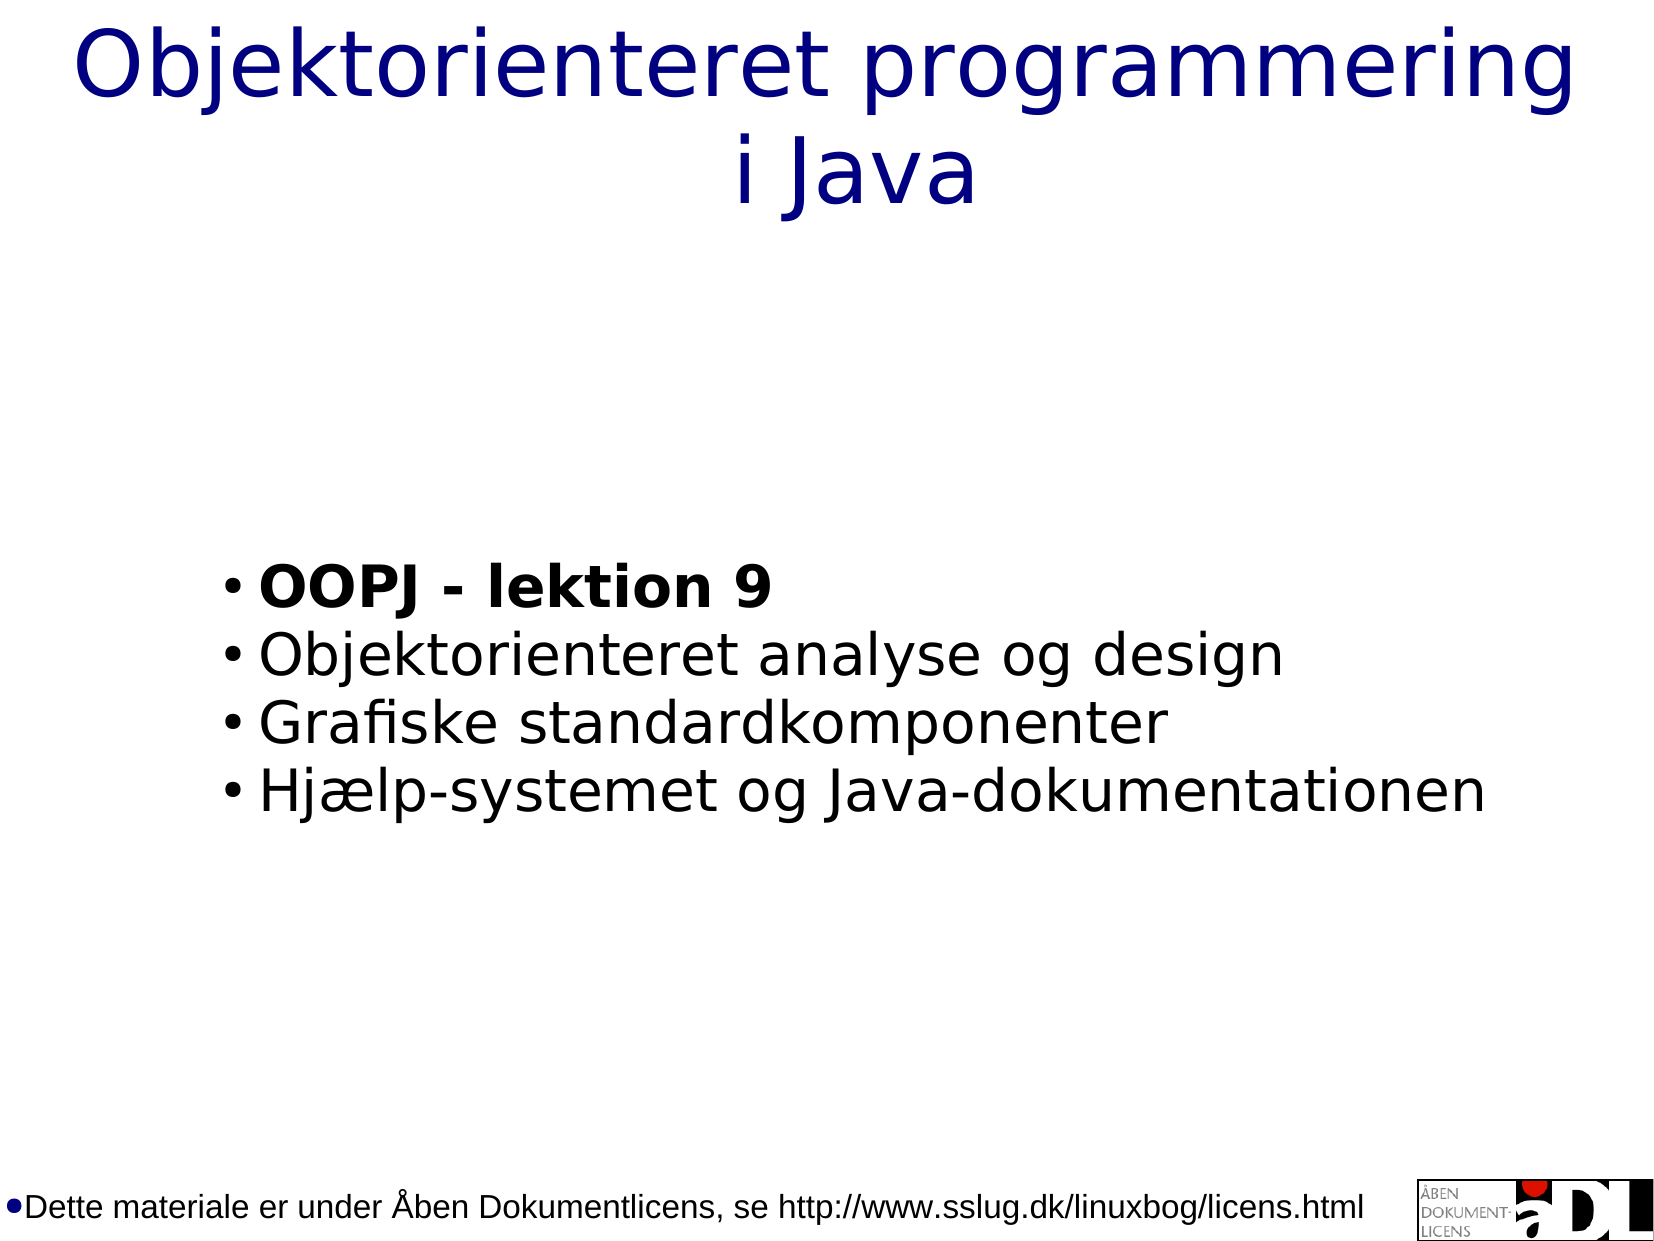

# Objektorienteret programmering i Java
OOPJ - lektion 9
Objektorienteret analyse og design
Grafiske standardkomponenter
Hjælp-systemet og Java-dokumentationen
Dette materiale er under Åben Dokumentlicens, se http://www.sslug.dk/linuxbog/licens.html